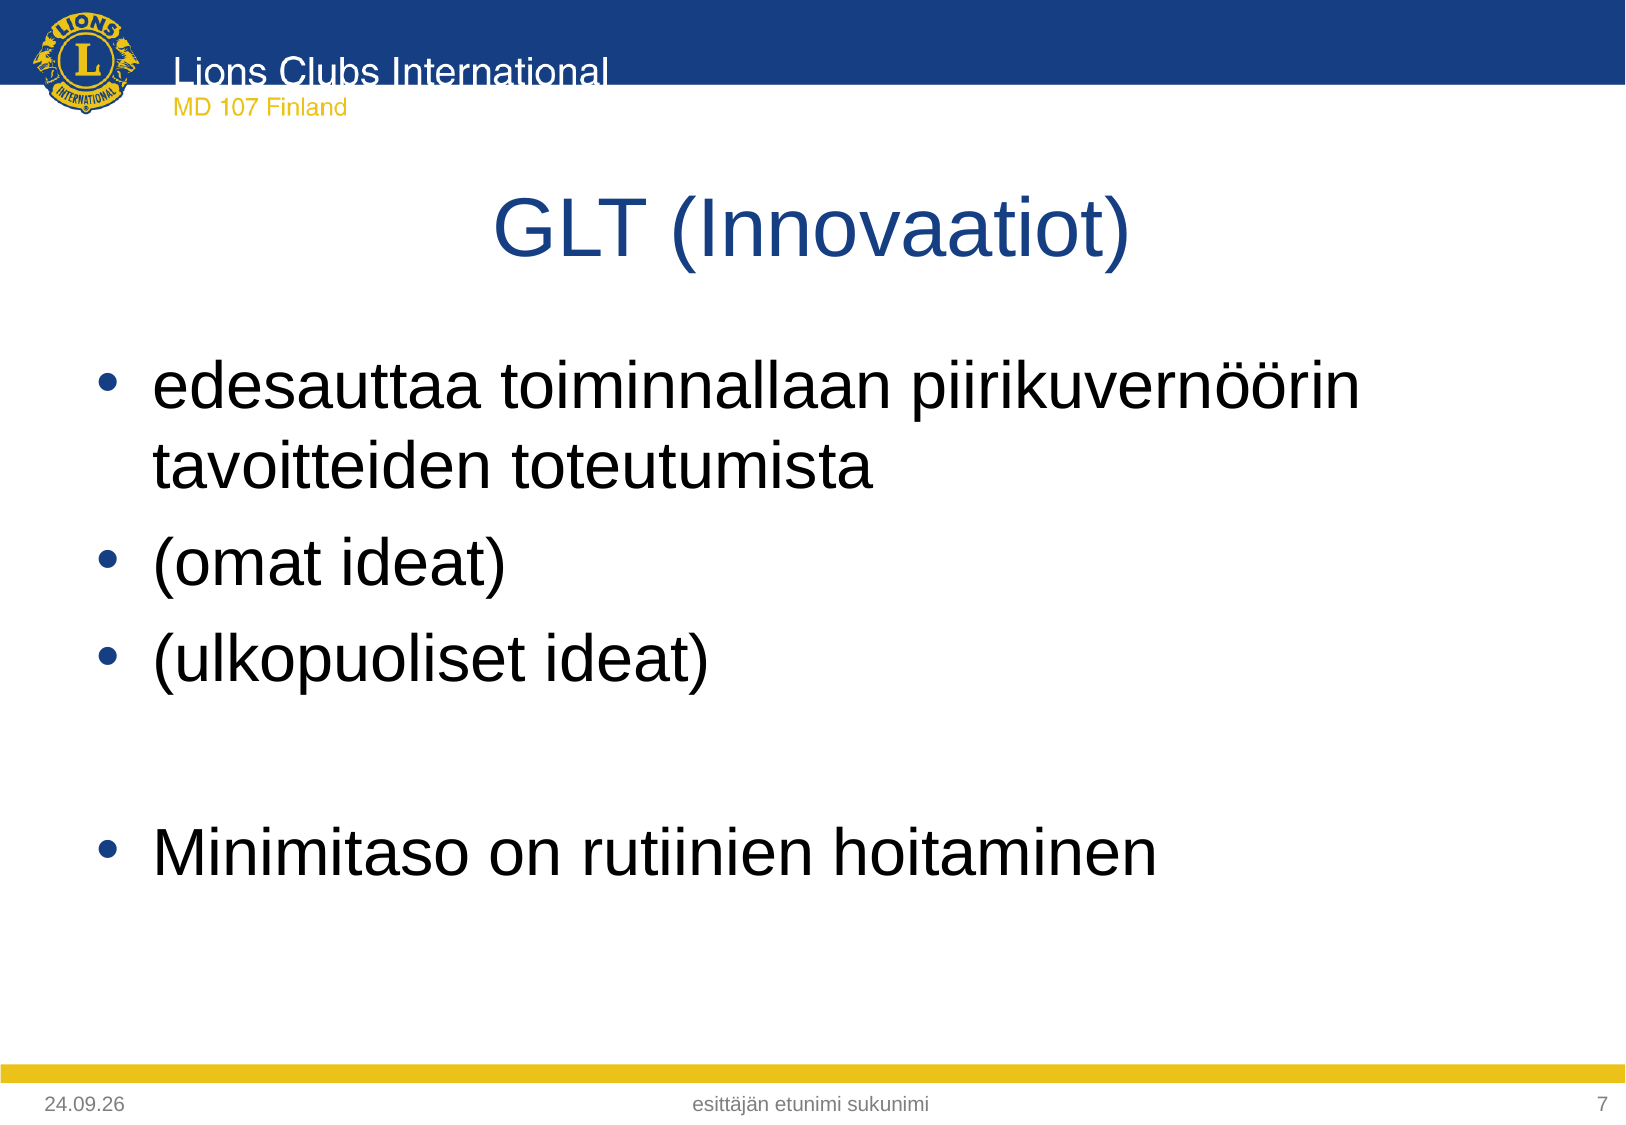

# GLT (Innovaatiot)
edesauttaa toiminnallaan piirikuvernöörin tavoitteiden toteutumista
(omat ideat)
(ulkopuoliset ideat)
Minimitaso on rutiinien hoitaminen
esittäjän etunimi sukunimi